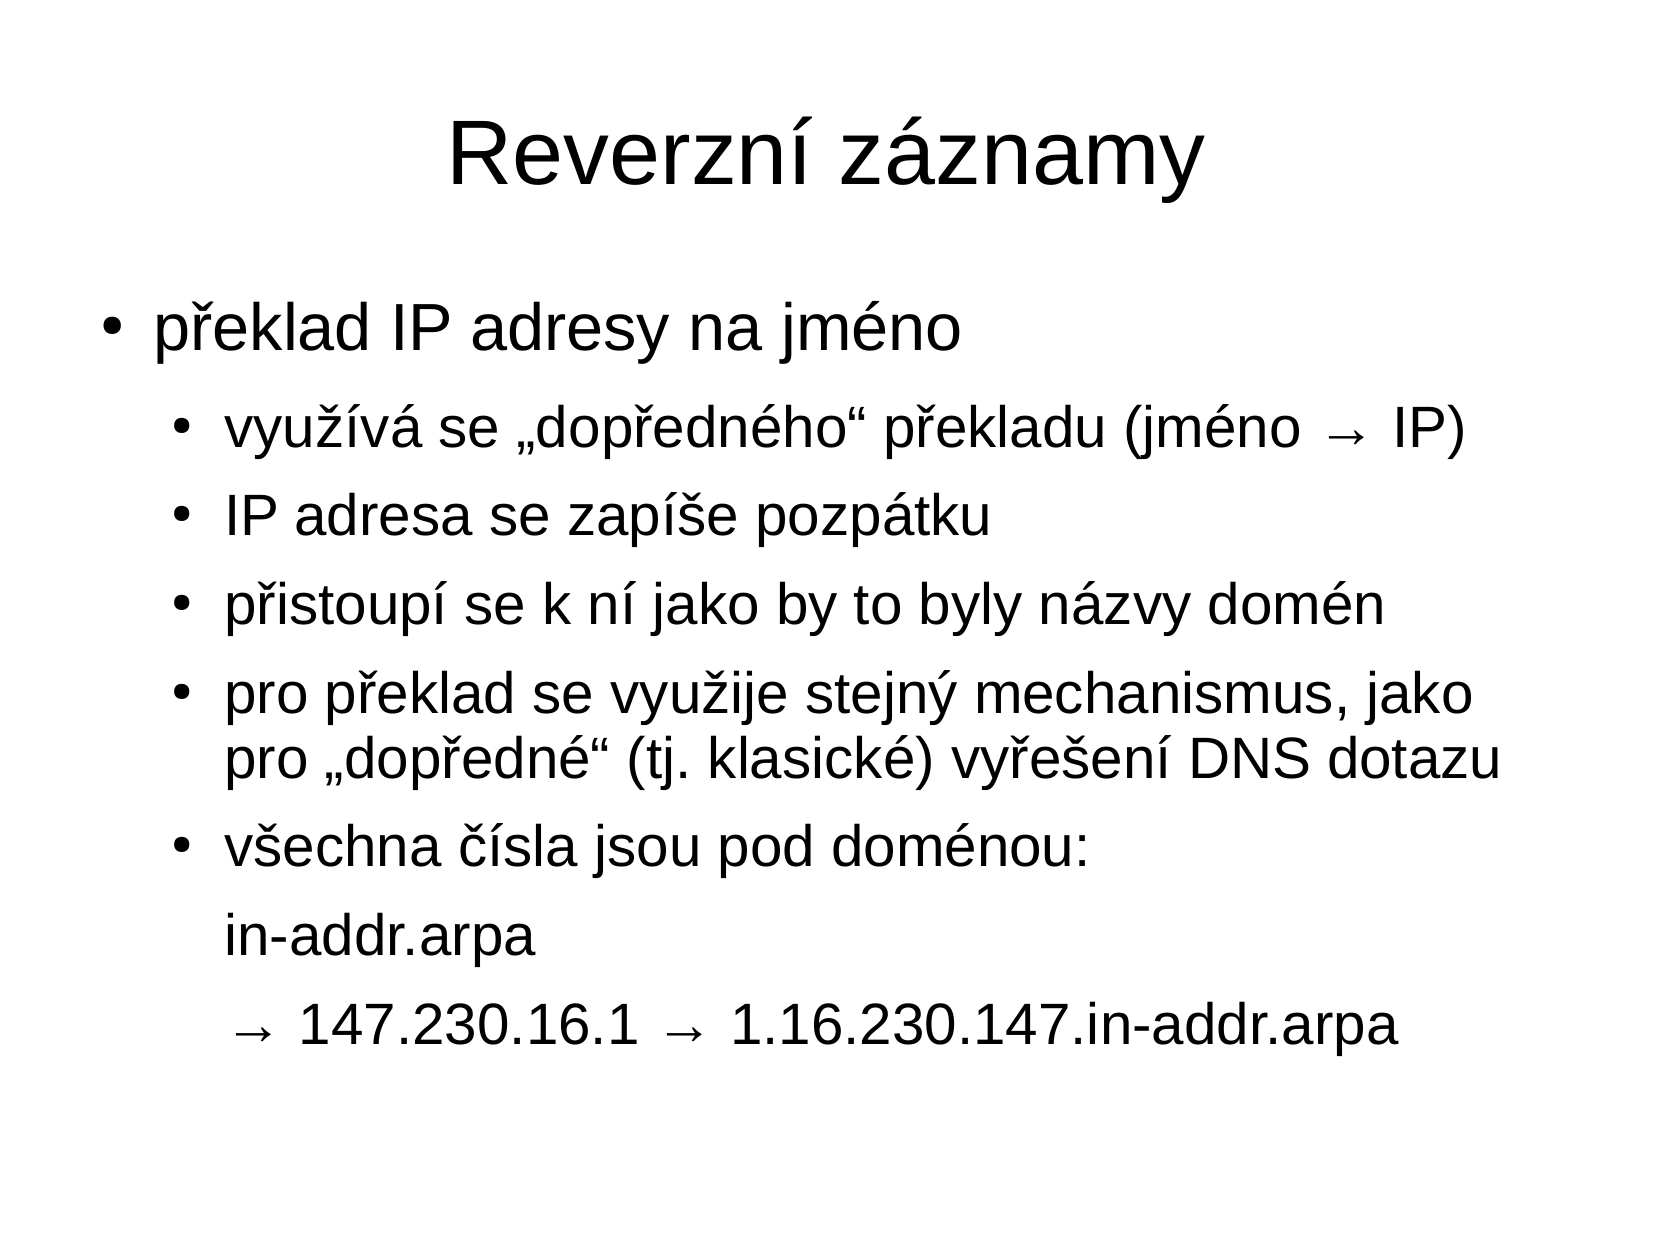

# Reverzní záznamy
překlad IP adresy na jméno
využívá se „dopředného“ překladu (jméno → IP)
IP adresa se zapíše pozpátku
přistoupí se k ní jako by to byly názvy domén
pro překlad se využije stejný mechanismus, jako pro „dopředné“ (tj. klasické) vyřešení DNS dotazu
všechna čísla jsou pod doménou:
in-addr.arpa
→ 147.230.16.1 → 1.16.230.147.in-addr.arpa